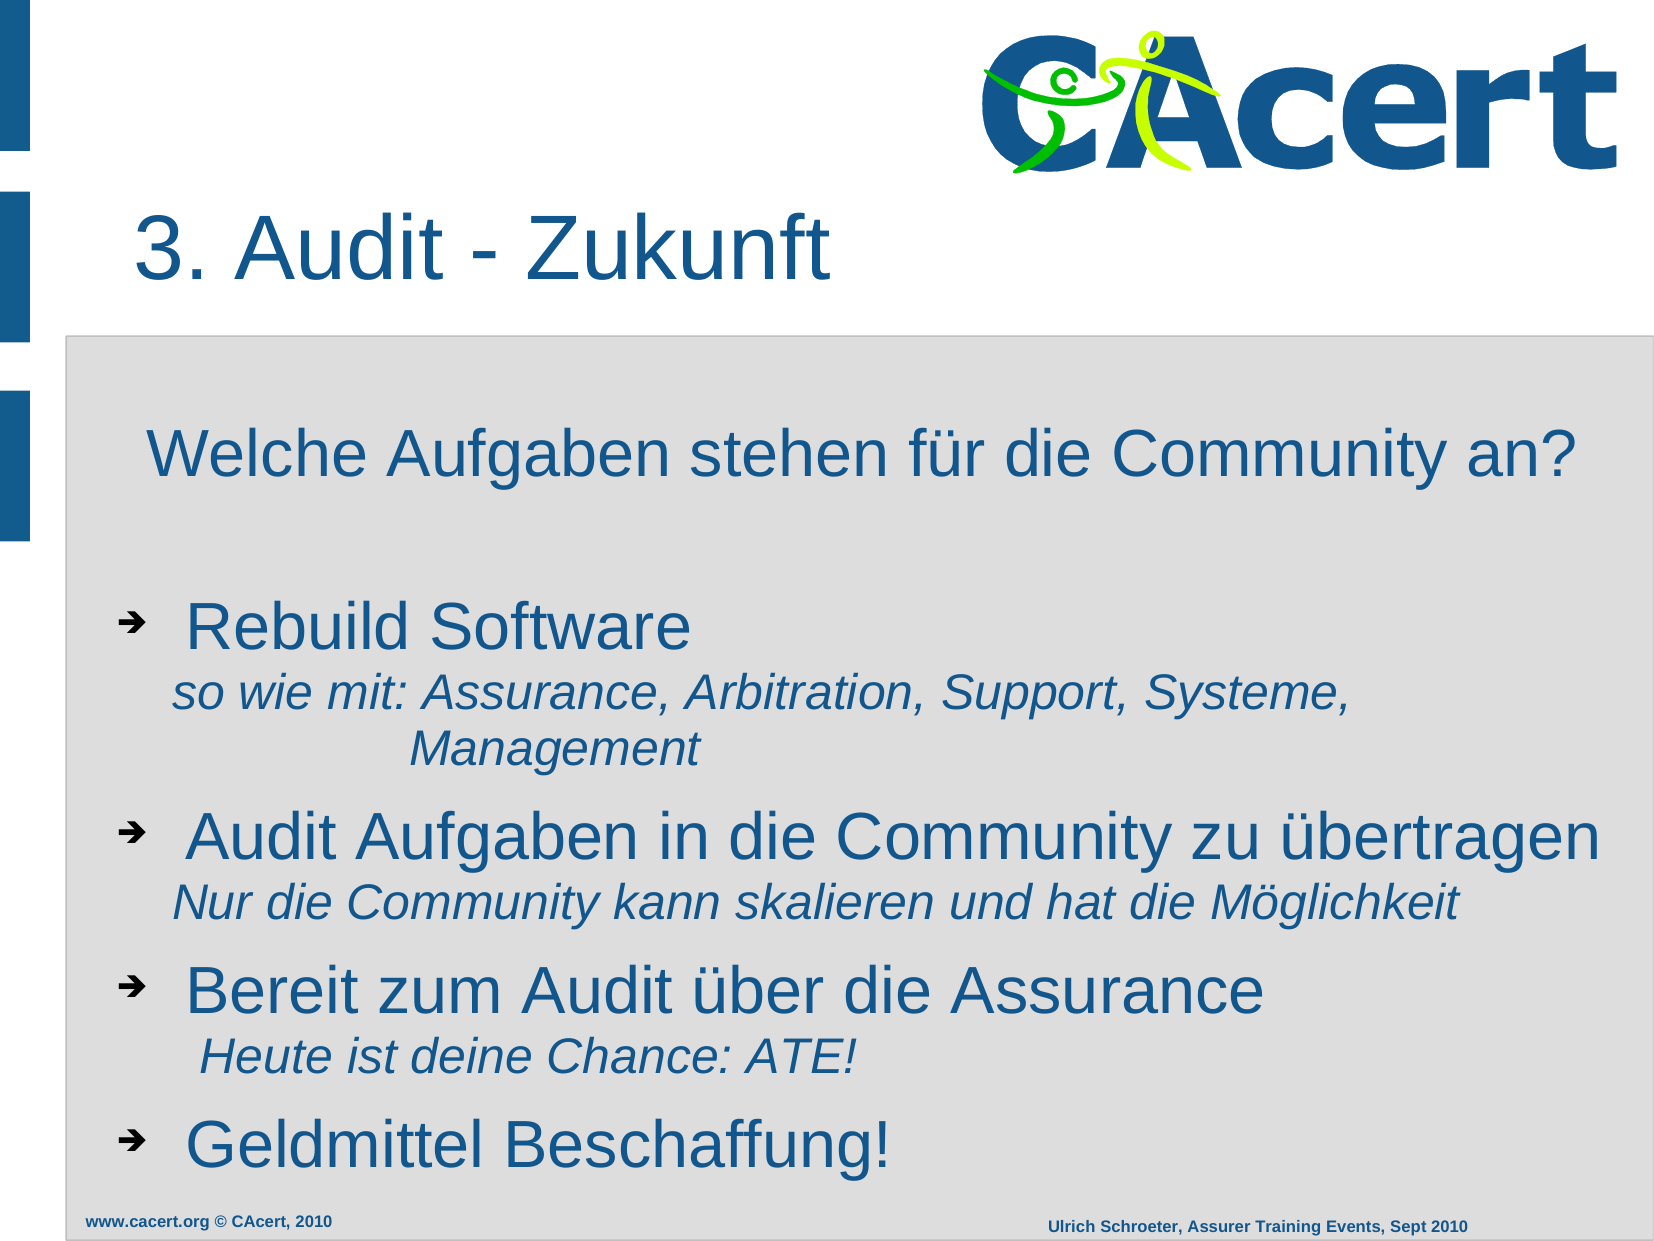

3. Audit - Zukunft
Welche Aufgaben stehen für die Community an?
 Rebuild Software
 so wie mit: Assurance, Arbitration, Support, Systeme,
 Management
 Audit Aufgaben in die Community zu übertragen
 Nur die Community kann skalieren und hat die Möglichkeit
 Bereit zum Audit über die Assurance
 Heute ist deine Chance: ATE!
 Geldmittel Beschaffung!